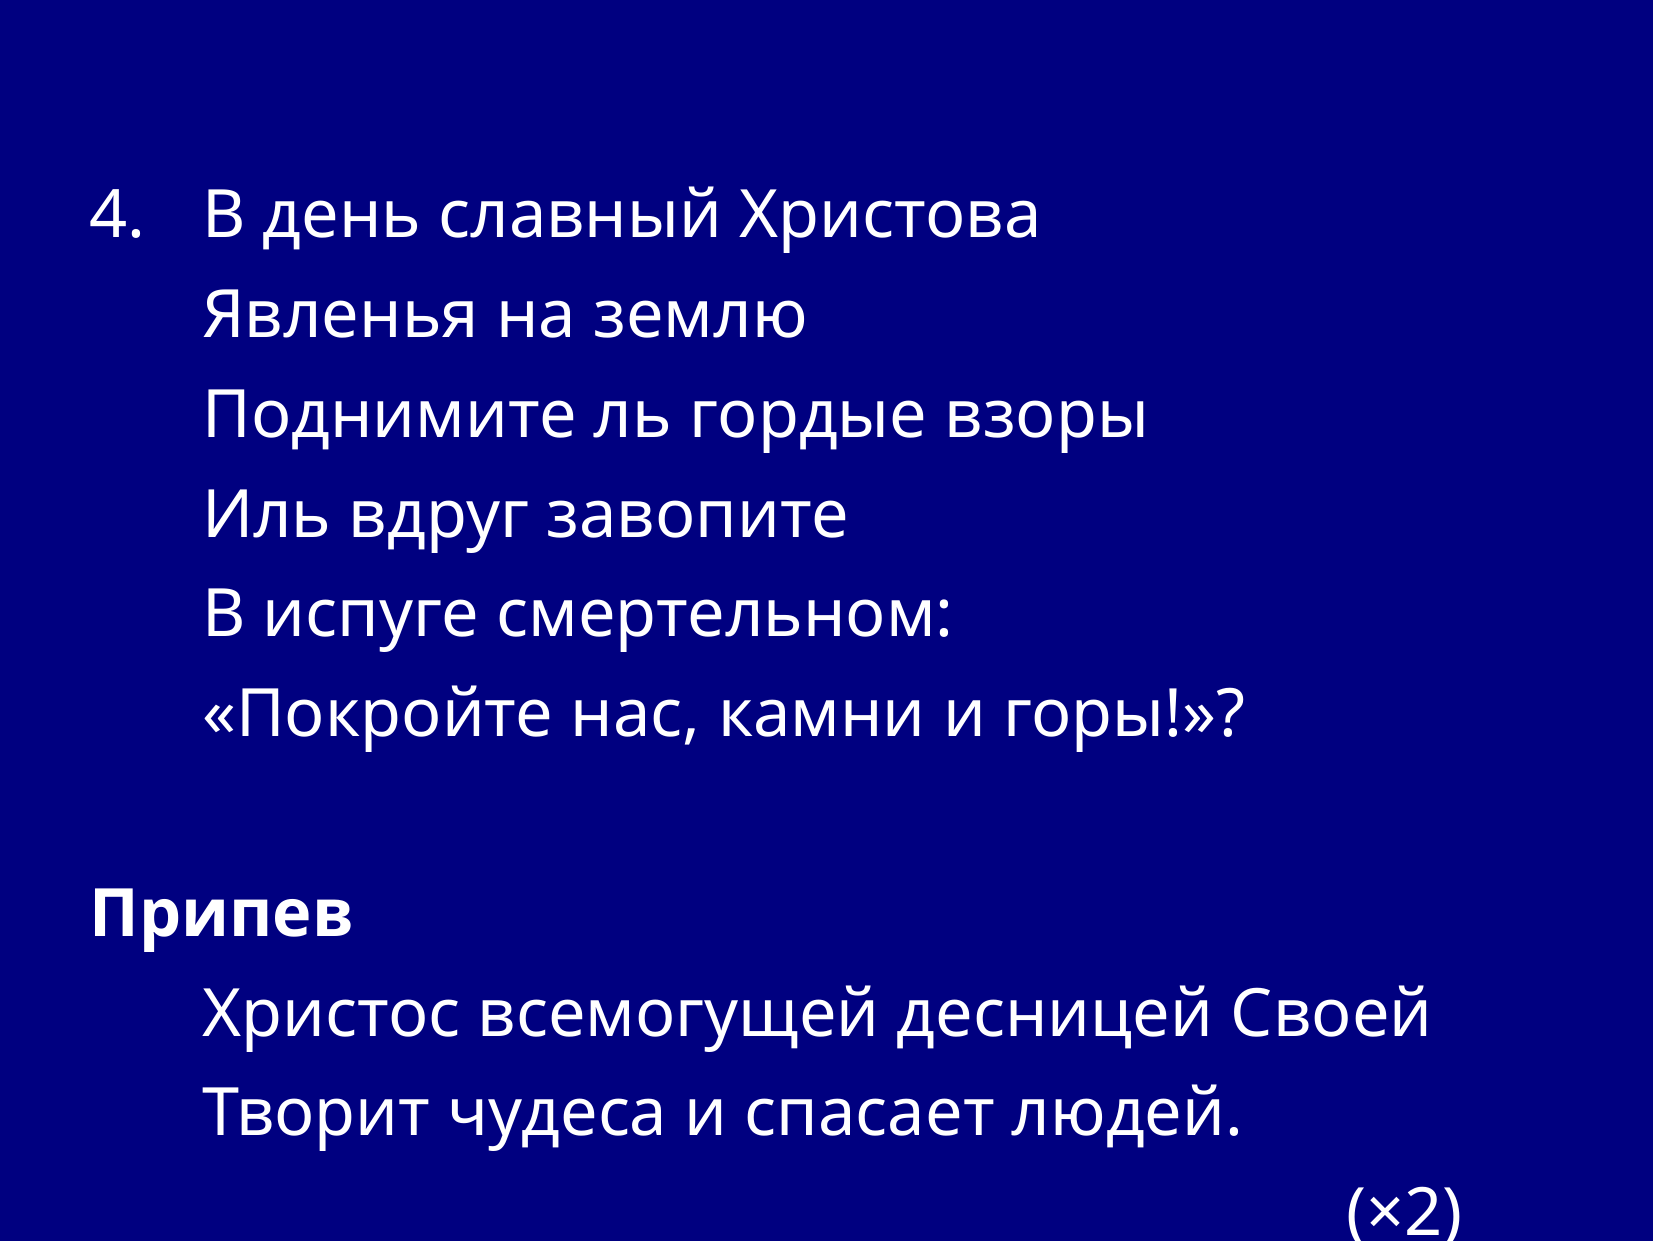

4.	В день славный Христова
	Явленья на землю
	Поднимите ль гордые взоры
	Иль вдруг завопите
	В испуге смертельном:
	«Покройте нас, камни и горы!»?
Припев
	Христос всемогущей десницей Своей
	Творит чудеса и спасает людей.
			(×2)